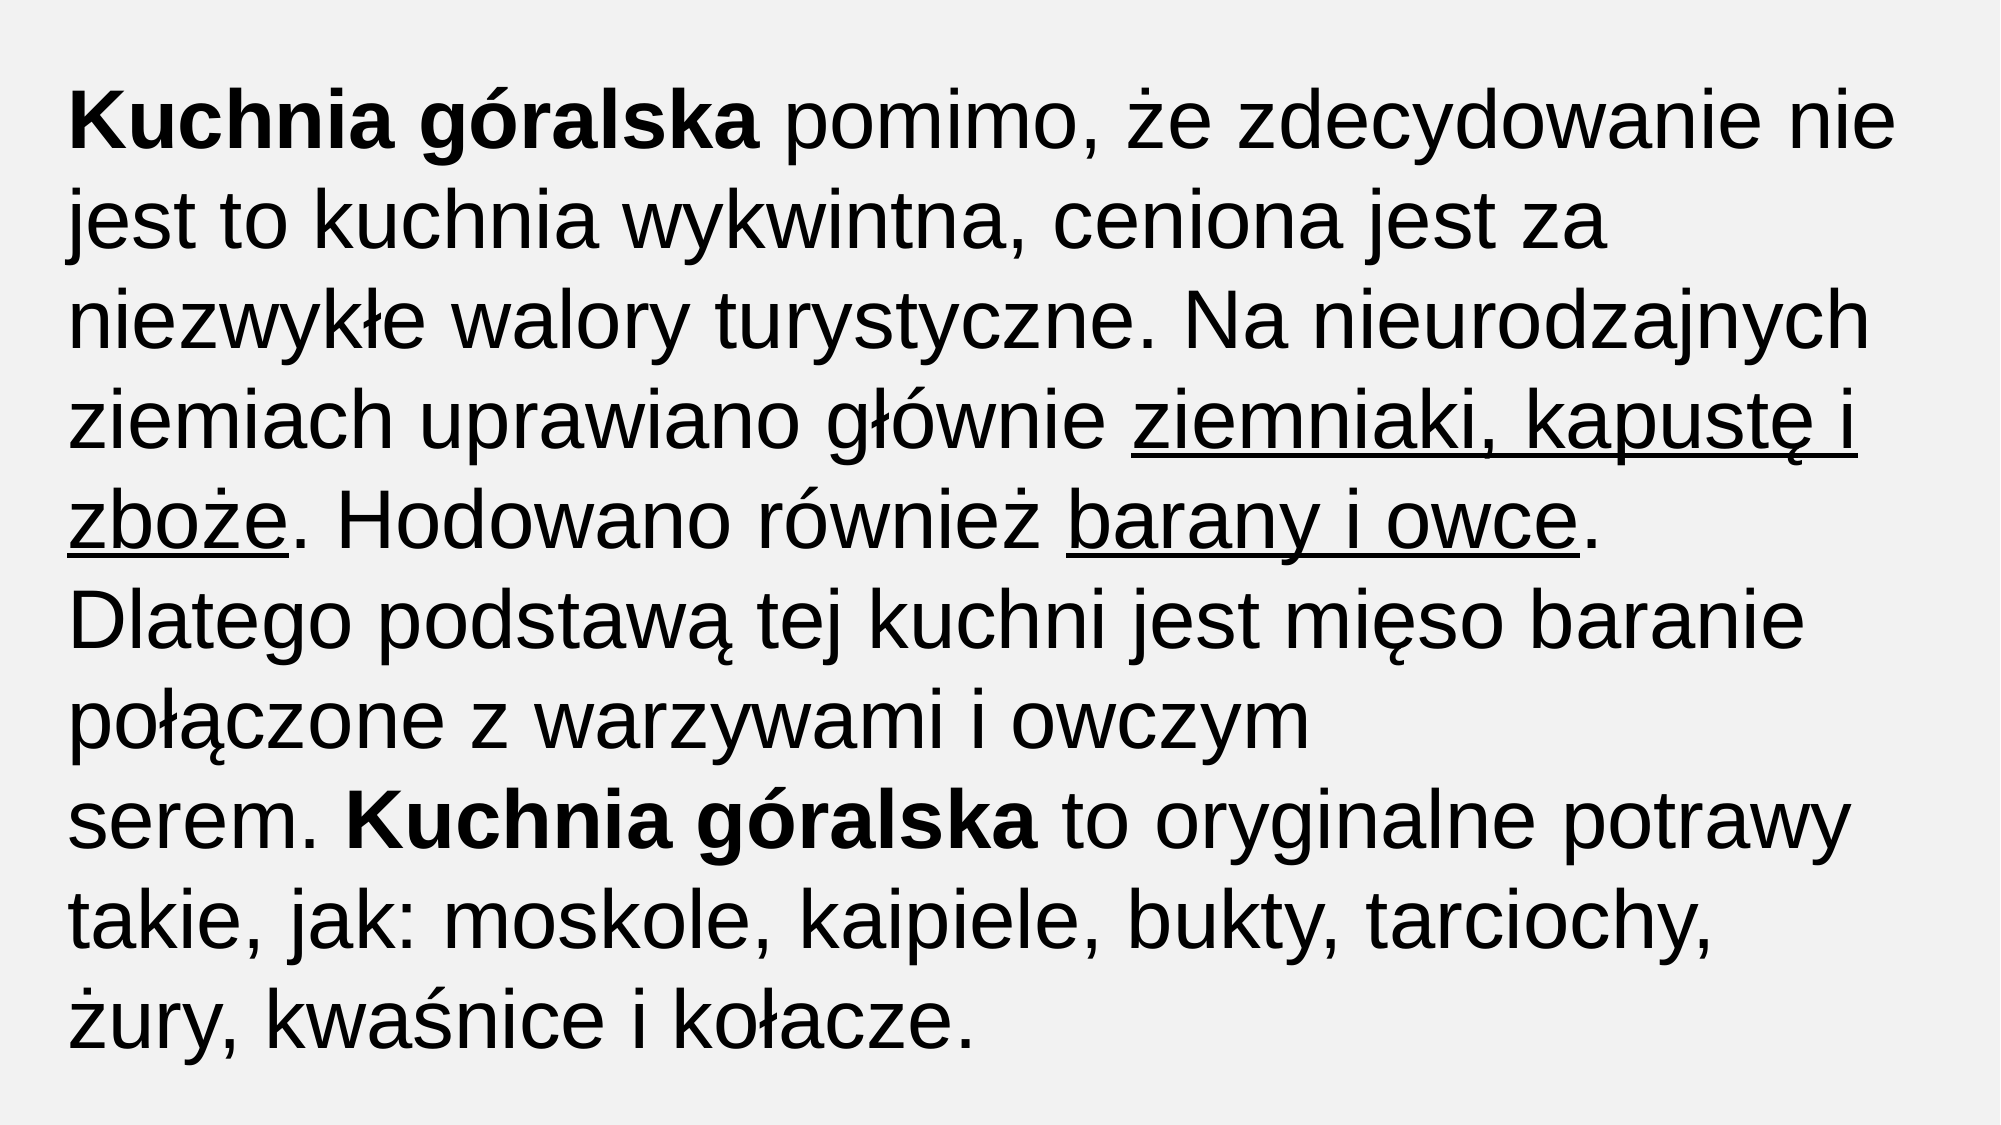

Kuchnia góralska pomimo, że zdecydowanie nie jest to kuchnia wykwintna, ceniona jest za niezwykłe walory turystyczne. Na nieurodzajnych ziemiach uprawiano głównie ziemniaki, kapustę i zboże. Hodowano również barany i owce. Dlatego podstawą tej kuchni jest mięso baranie połączone z warzywami i owczym serem. Kuchnia góralska to oryginalne potrawy takie, jak: moskole, kaipiele, bukty, tarciochy, żury, kwaśnice i kołacze.